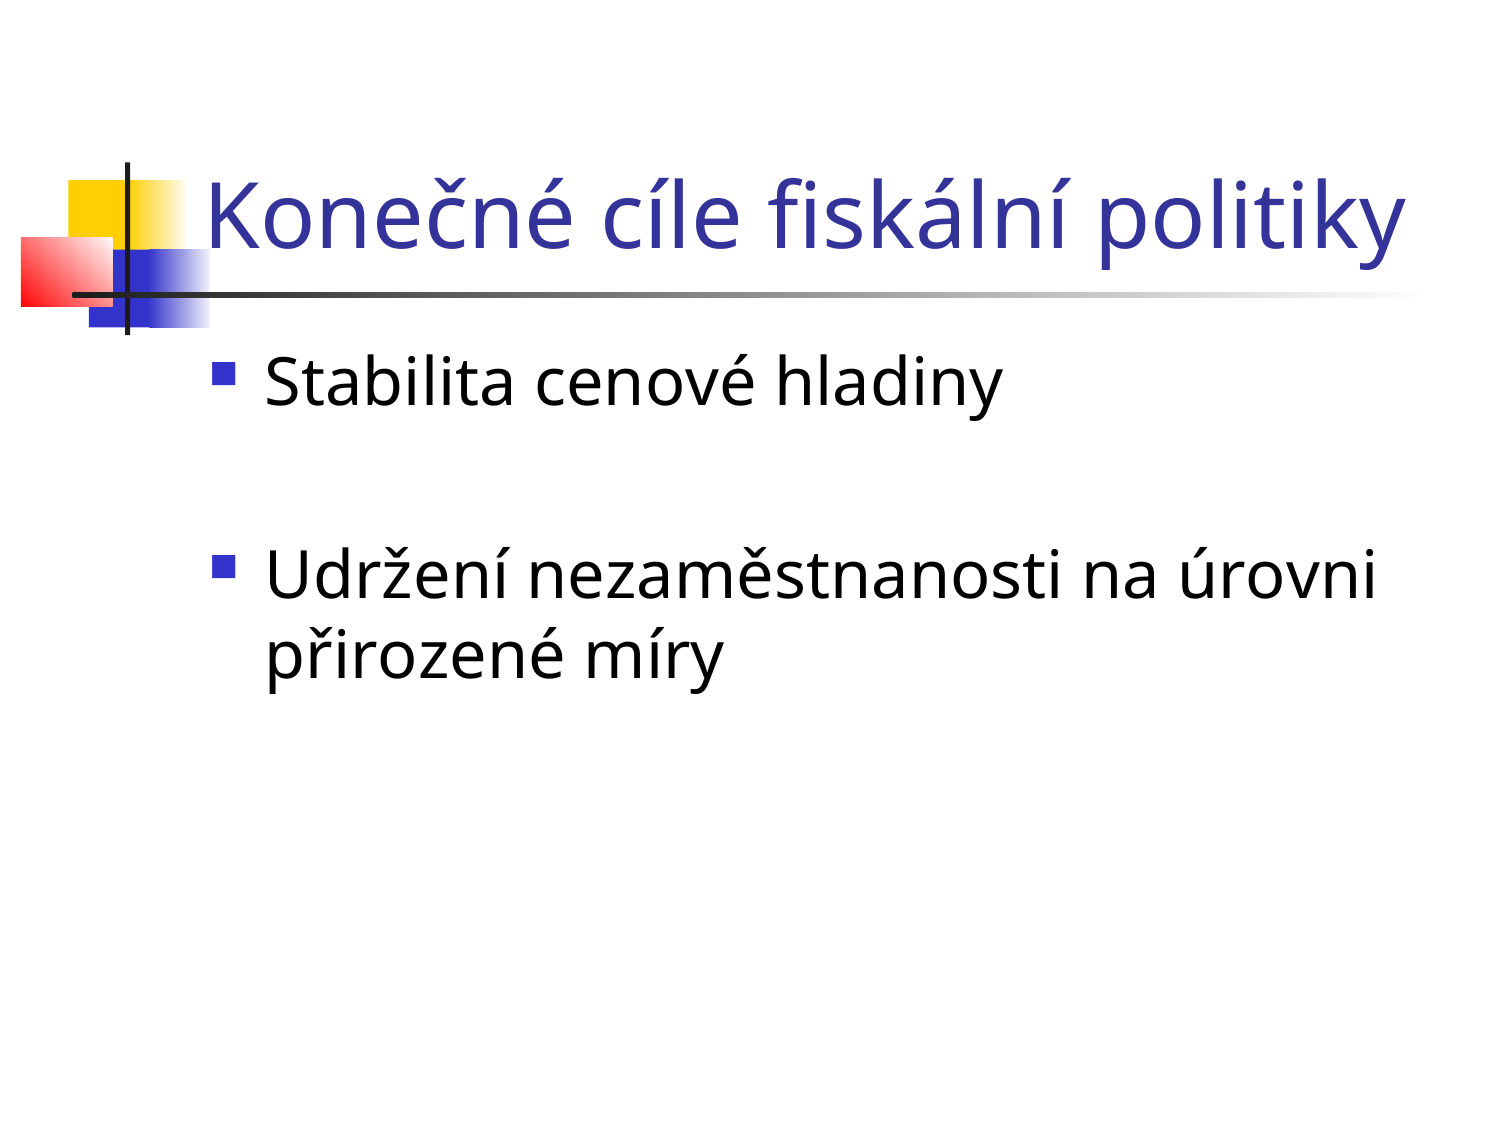

# Konečné cíle fiskální politiky
Stabilita cenové hladiny
Udržení nezaměstnanosti na úrovni přirozené míry